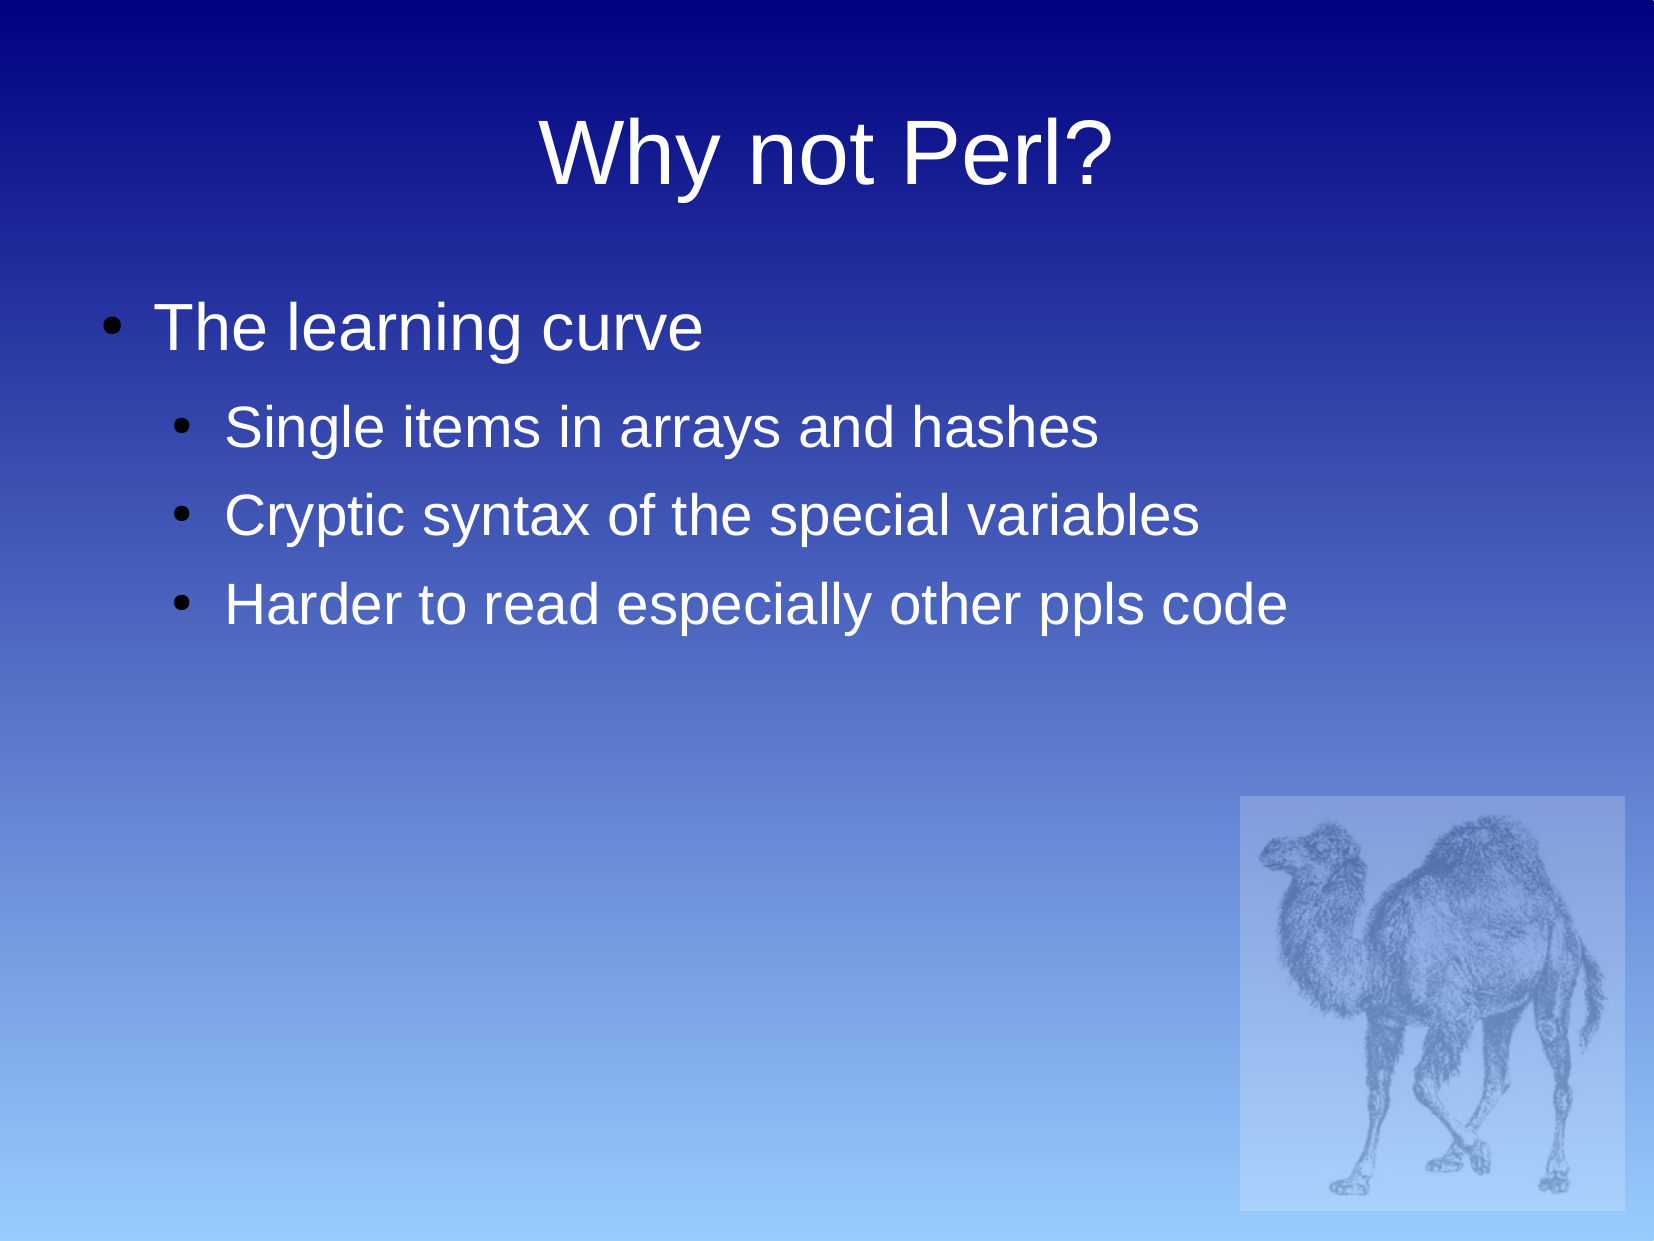

# Why not Perl?
The learning curve
Single items in arrays and hashes
Cryptic syntax of the special variables
Harder to read especially other ppls code